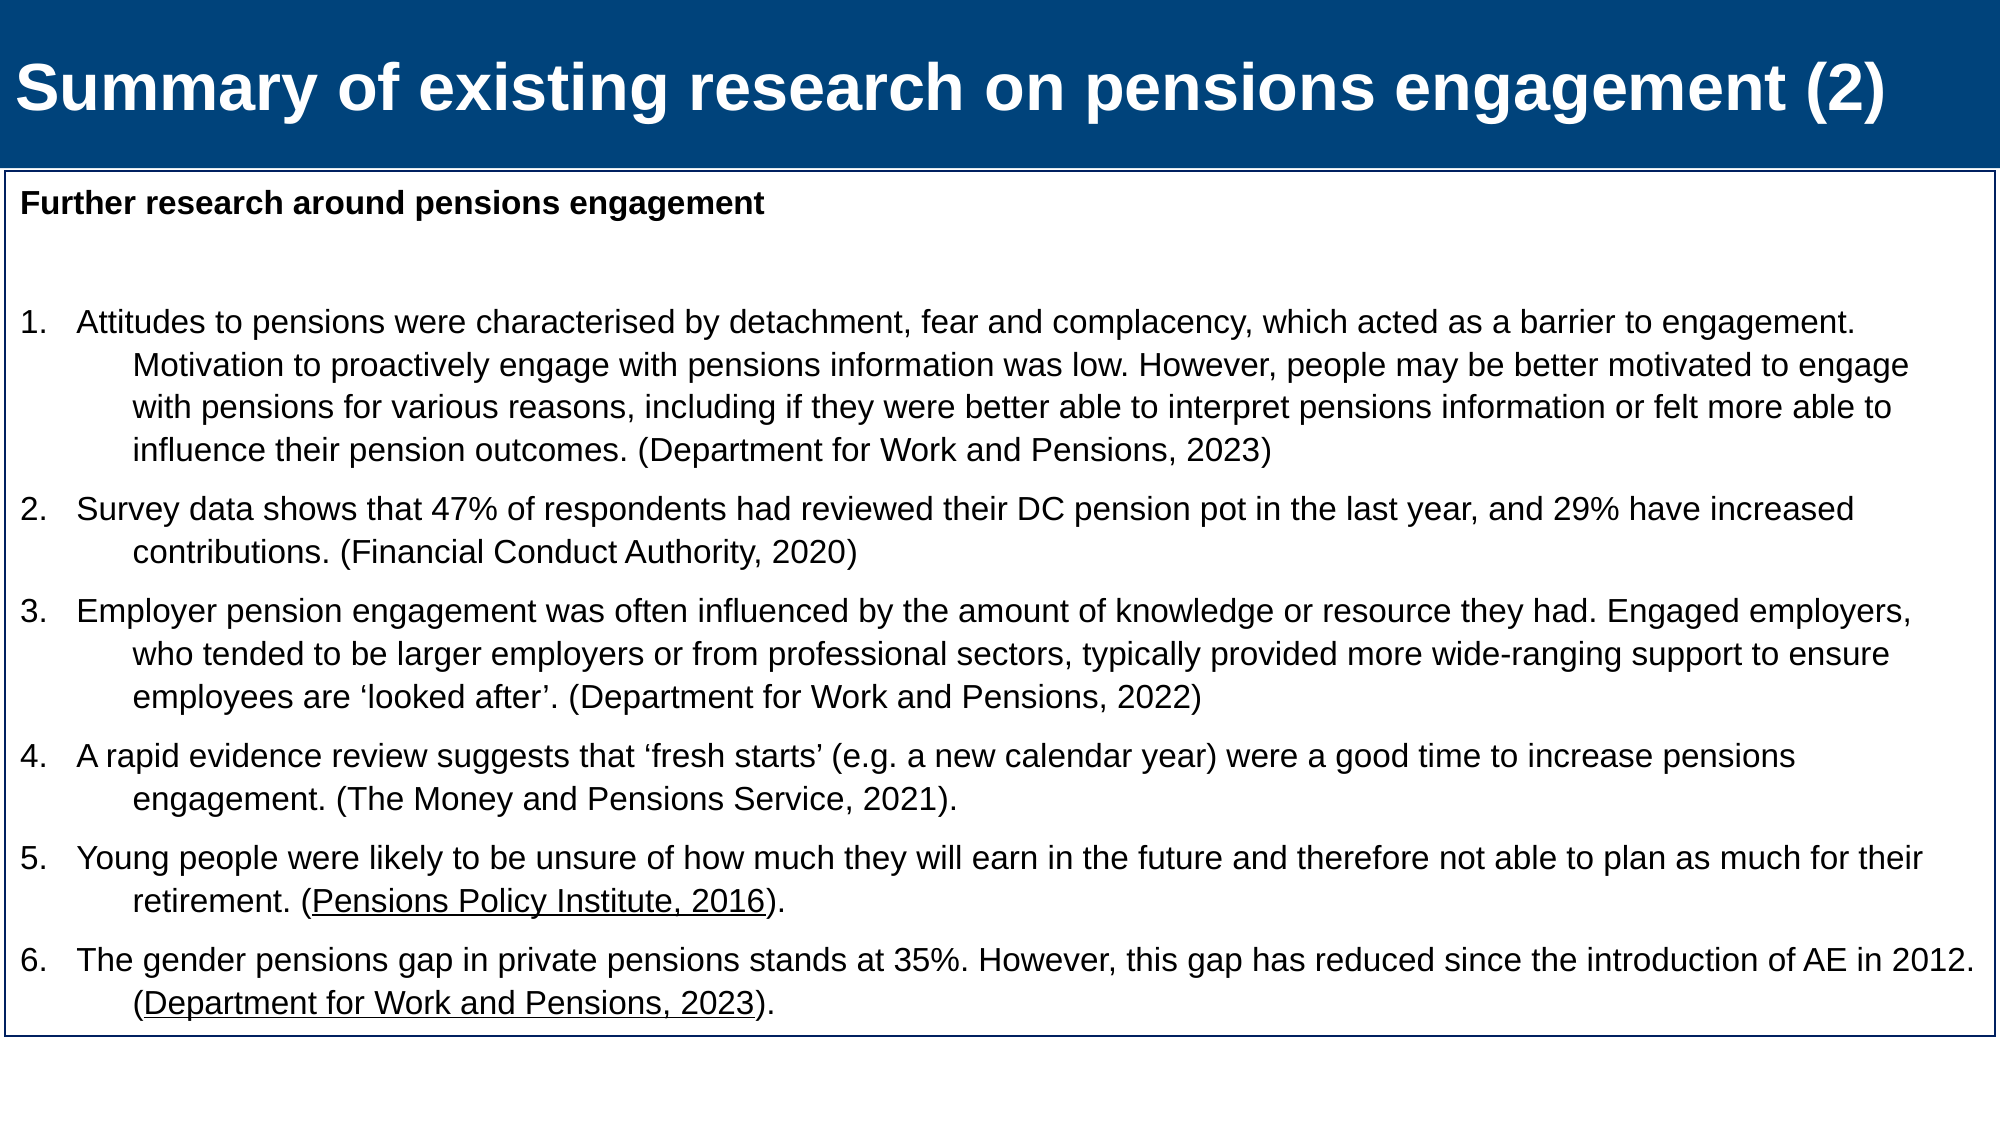

# Summary of existing research on pensions engagement (2)
Further research around pensions engagement
Attitudes to pensions were characterised by detachment, fear and complacency, which acted as a barrier to engagement. Motivation to proactively engage with pensions information was low. However, people may be better motivated to engage with pensions for various reasons, including if they were better able to interpret pensions information or felt more able to influence their pension outcomes. (Department for Work and Pensions, 2023)
Survey data shows that 47% of respondents had reviewed their DC pension pot in the last year, and 29% have increased contributions. (Financial Conduct Authority, 2020)
Employer pension engagement was often influenced by the amount of knowledge or resource they had. Engaged employers, who tended to be larger employers or from professional sectors, typically provided more wide-ranging support to ensure employees are ‘looked after’. (Department for Work and Pensions, 2022)
A rapid evidence review suggests that ‘fresh starts’ (e.g. a new calendar year) were a good time to increase pensions engagement. (The Money and Pensions Service, 2021).
Young people were likely to be unsure of how much they will earn in the future and therefore not able to plan as much for their retirement. (Pensions Policy Institute, 2016).
The gender pensions gap in private pensions stands at 35%. However, this gap has reduced since the introduction of AE in 2012. (Department for Work and Pensions, 2023).